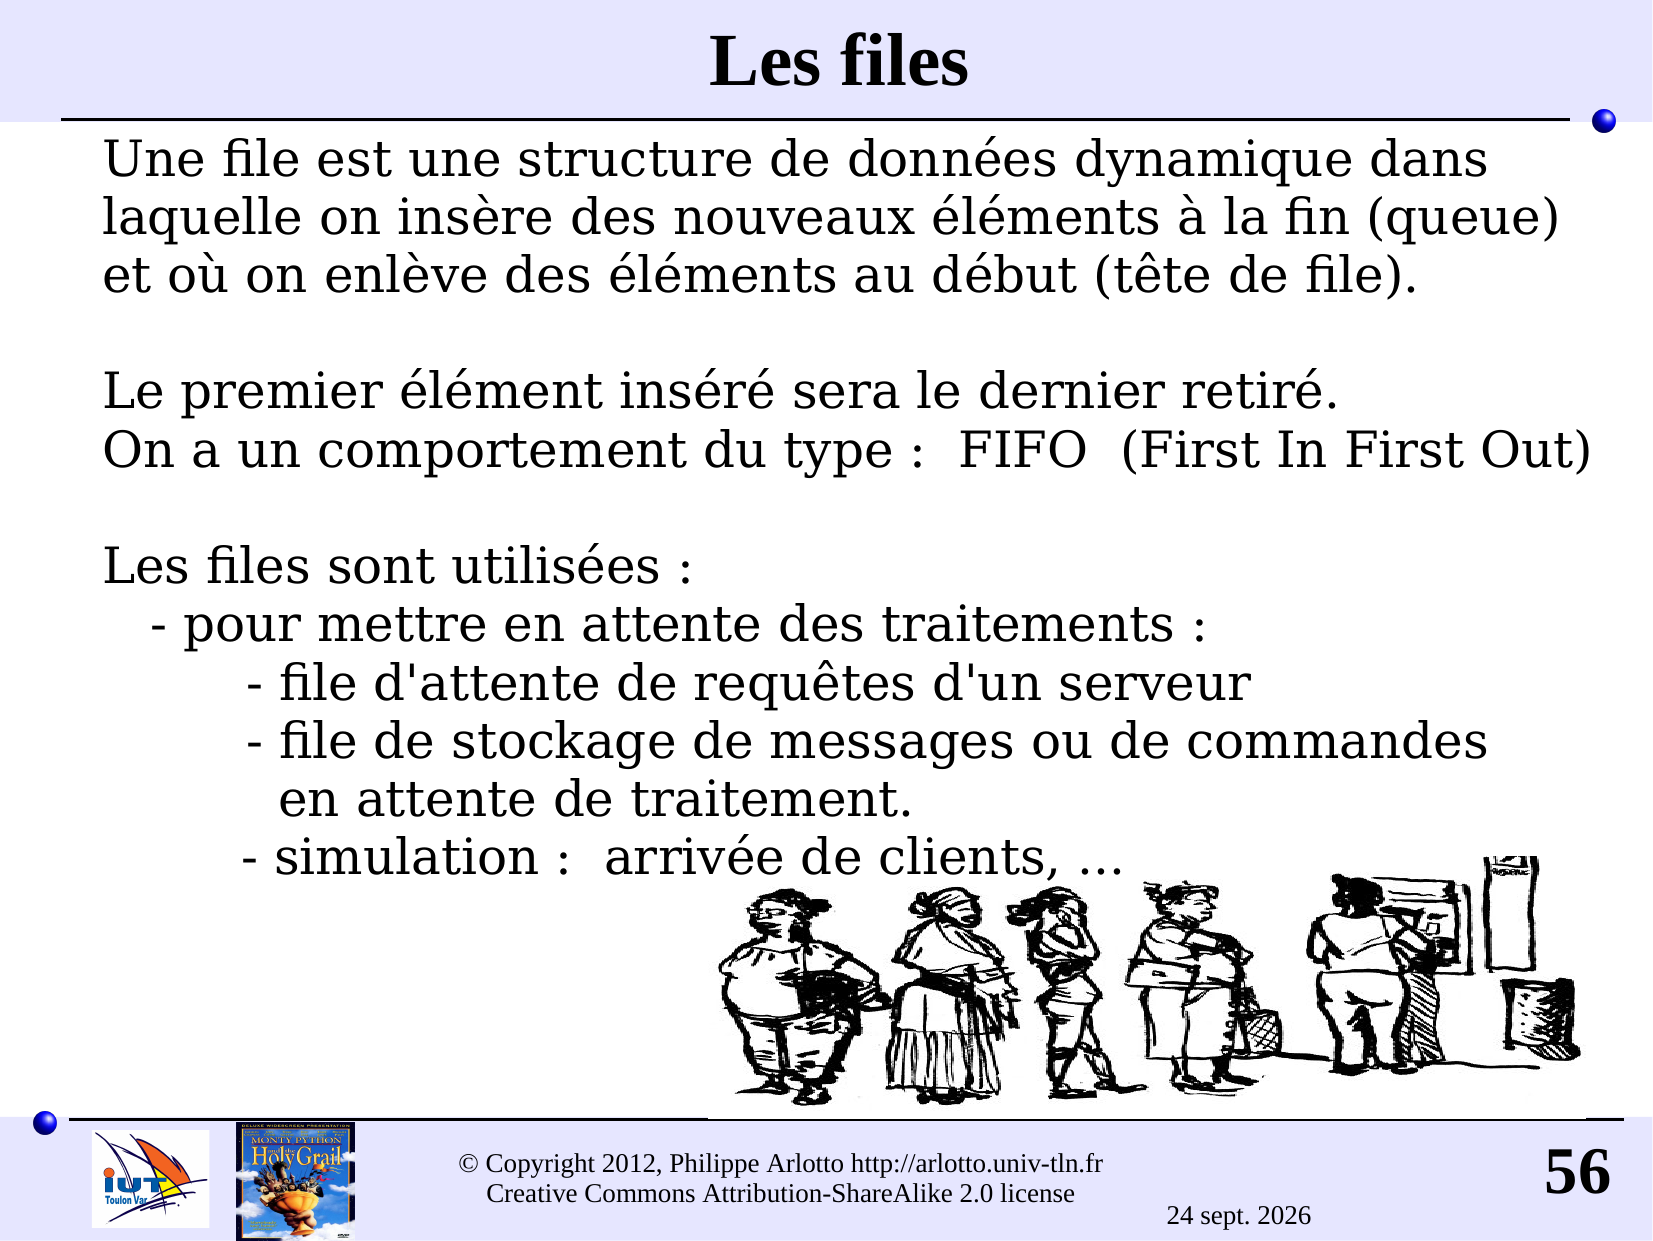

# Les files
Une file est une structure de données dynamique dans
laquelle on insère des nouveaux éléments à la fin (queue)
et où on enlève des éléments au début (tête de file).
Le premier élément inséré sera le dernier retiré.
On a un comportement du type : FIFO (First In First Out)
Les files sont utilisées :
 - pour mettre en attente des traitements :
 - file d'attente de requêtes d'un serveur
 - file de stockage de messages ou de commandes
 en attente de traitement.
	 - simulation : arrivée de clients, ...